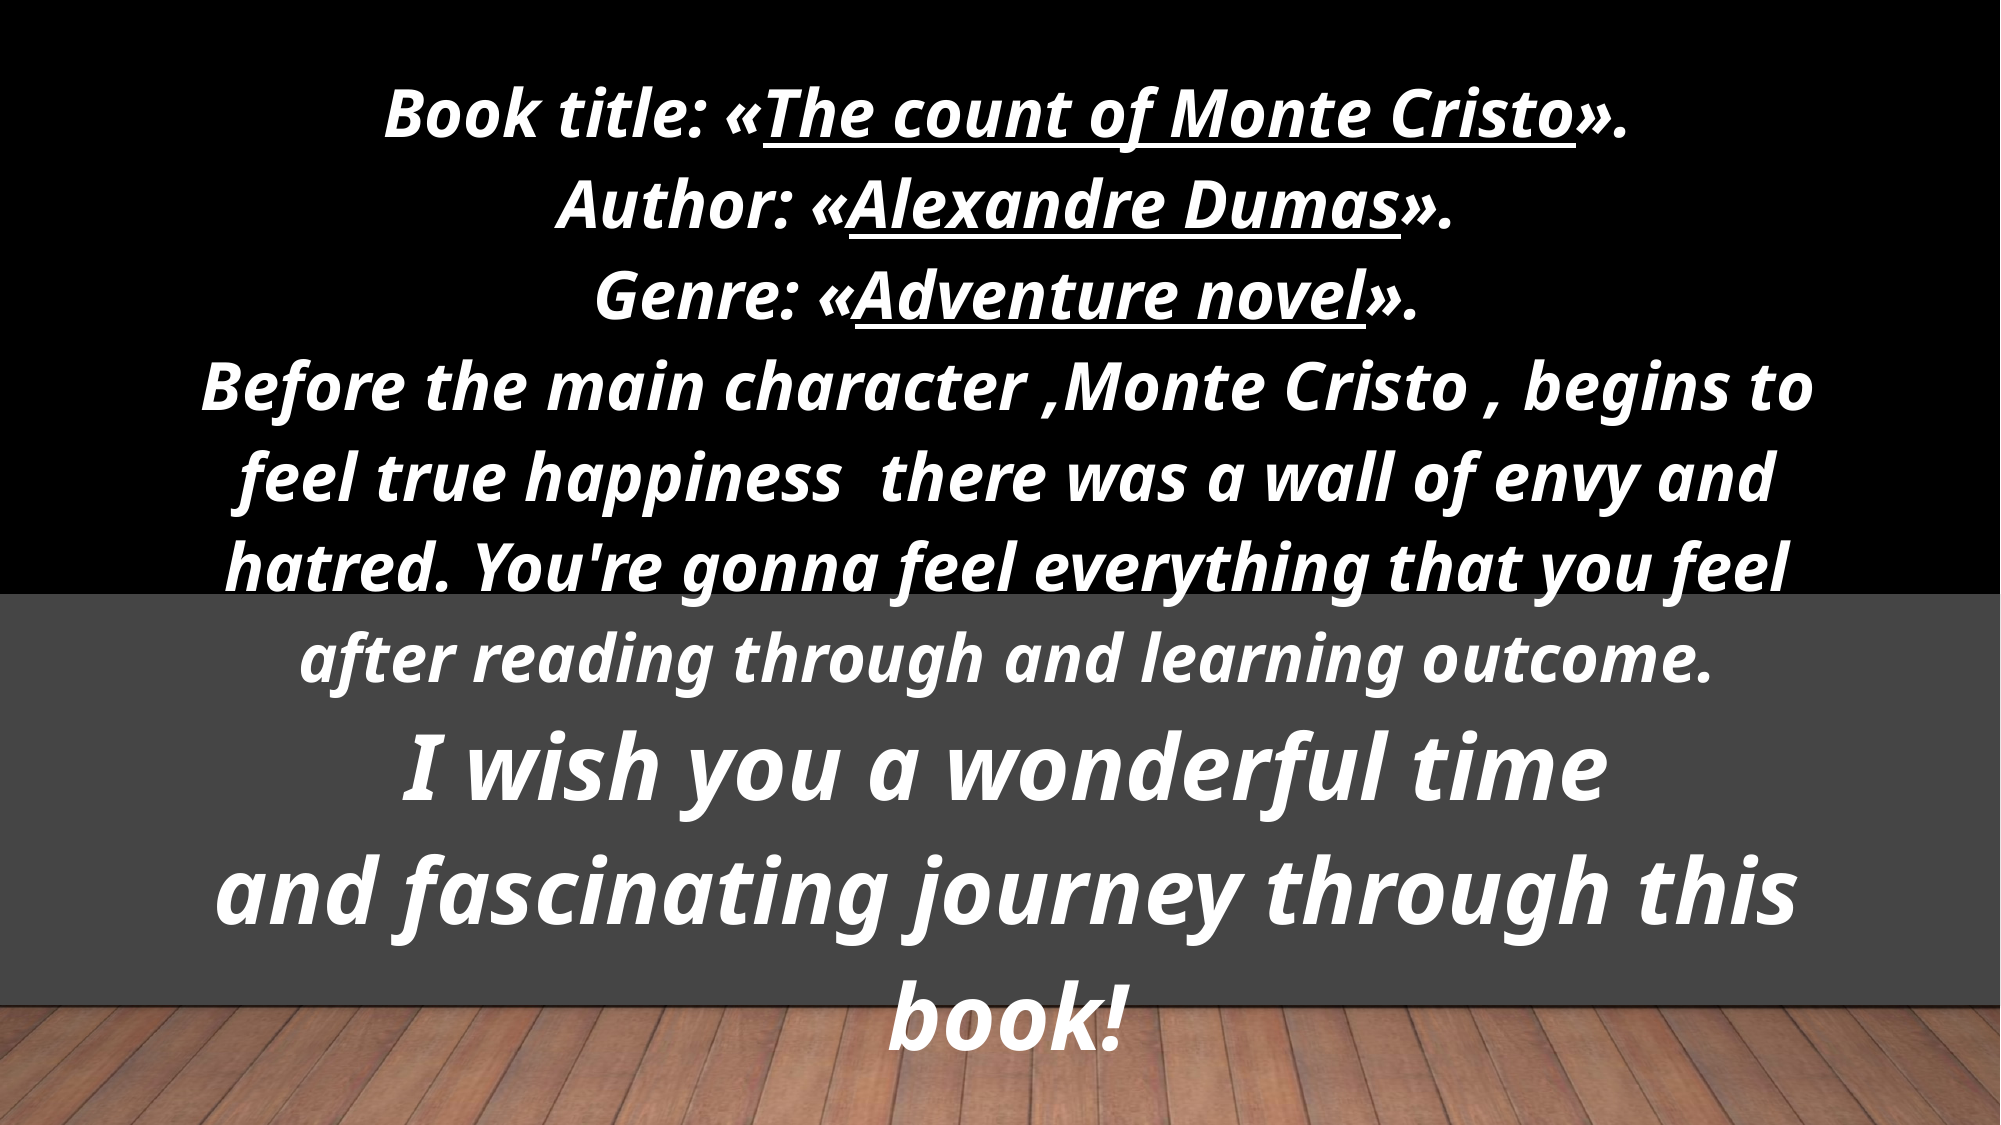

Book title: «The count of Monte Cristo».
Author: «Alexandre Dumas».
Genre: «Adventure novel».
Before the main character ,Monte Cristo , begins to feel true happiness there was a wall of envy and hatred. You're gonna feel everything that you feel after reading through and learning outcome.
I wish you a wonderful time
and fascinating journey through this book!